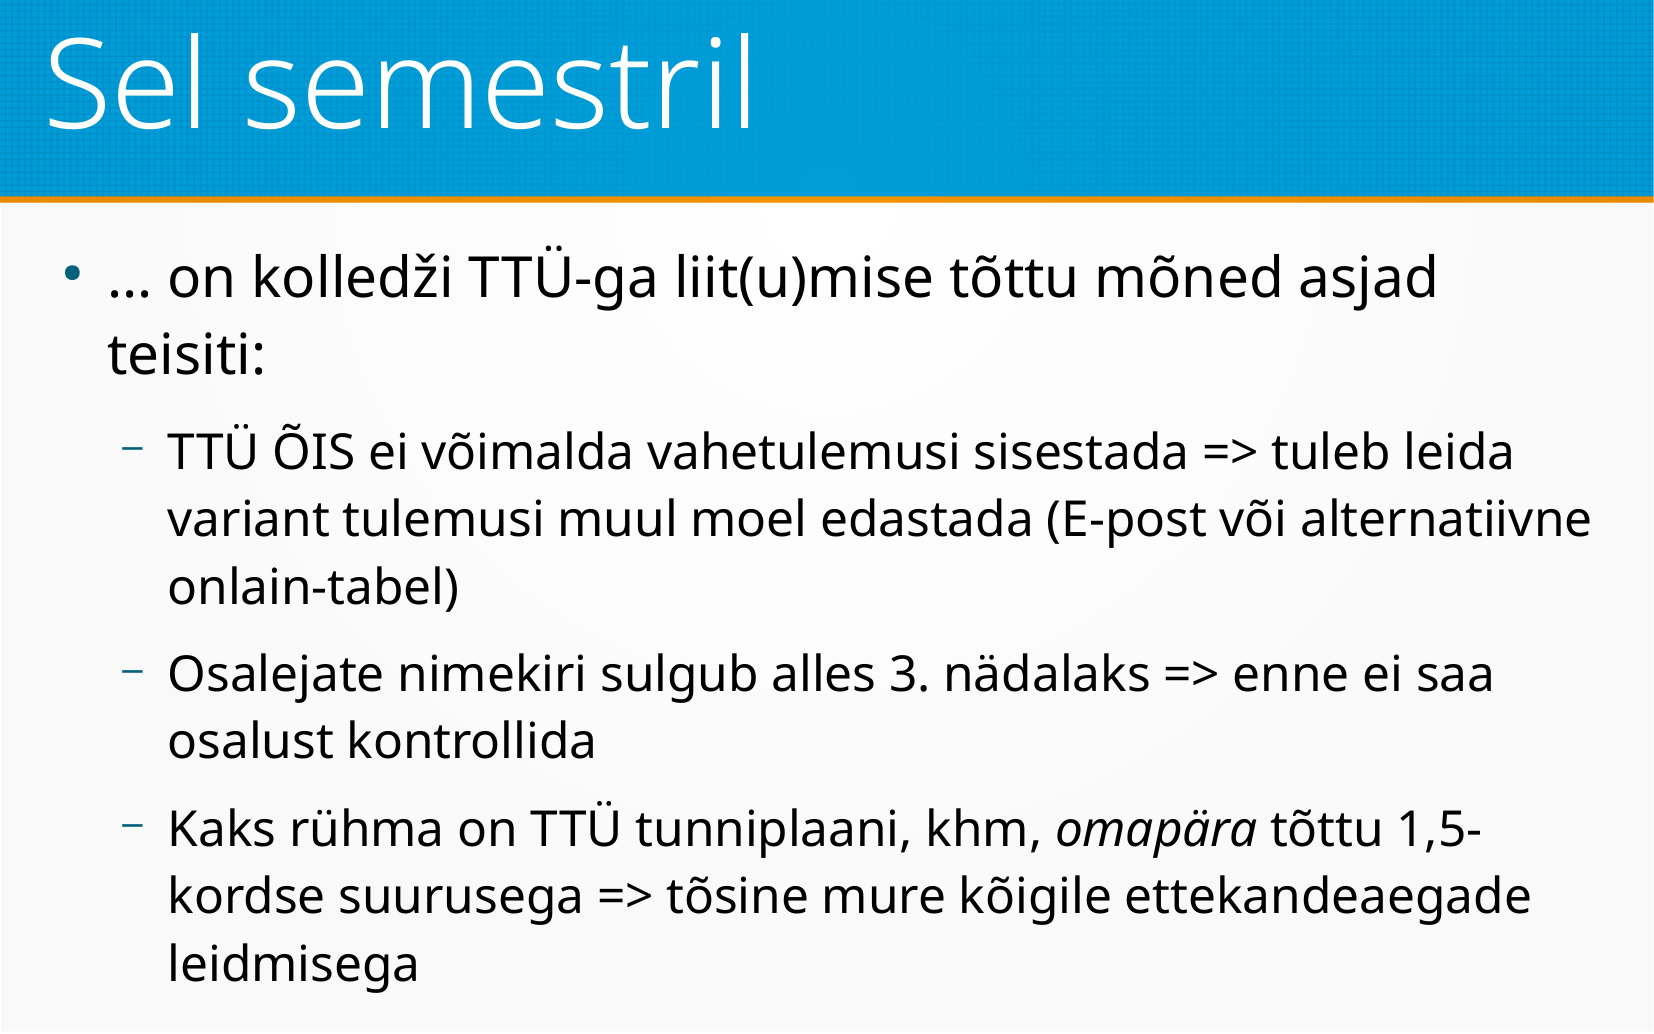

# Sel semestril
... on kolledži TTÜ-ga liit(u)mise tõttu mõned asjad teisiti:
TTÜ ÕIS ei võimalda vahetulemusi sisestada => tuleb leida variant tulemusi muul moel edastada (E-post või alternatiivne onlain-tabel)
Osalejate nimekiri sulgub alles 3. nädalaks => enne ei saa osalust kontrollida
Kaks rühma on TTÜ tunniplaani, khm, omapära tõttu 1,5-kordse suurusega => tõsine mure kõigile ettekandeaegade leidmisega